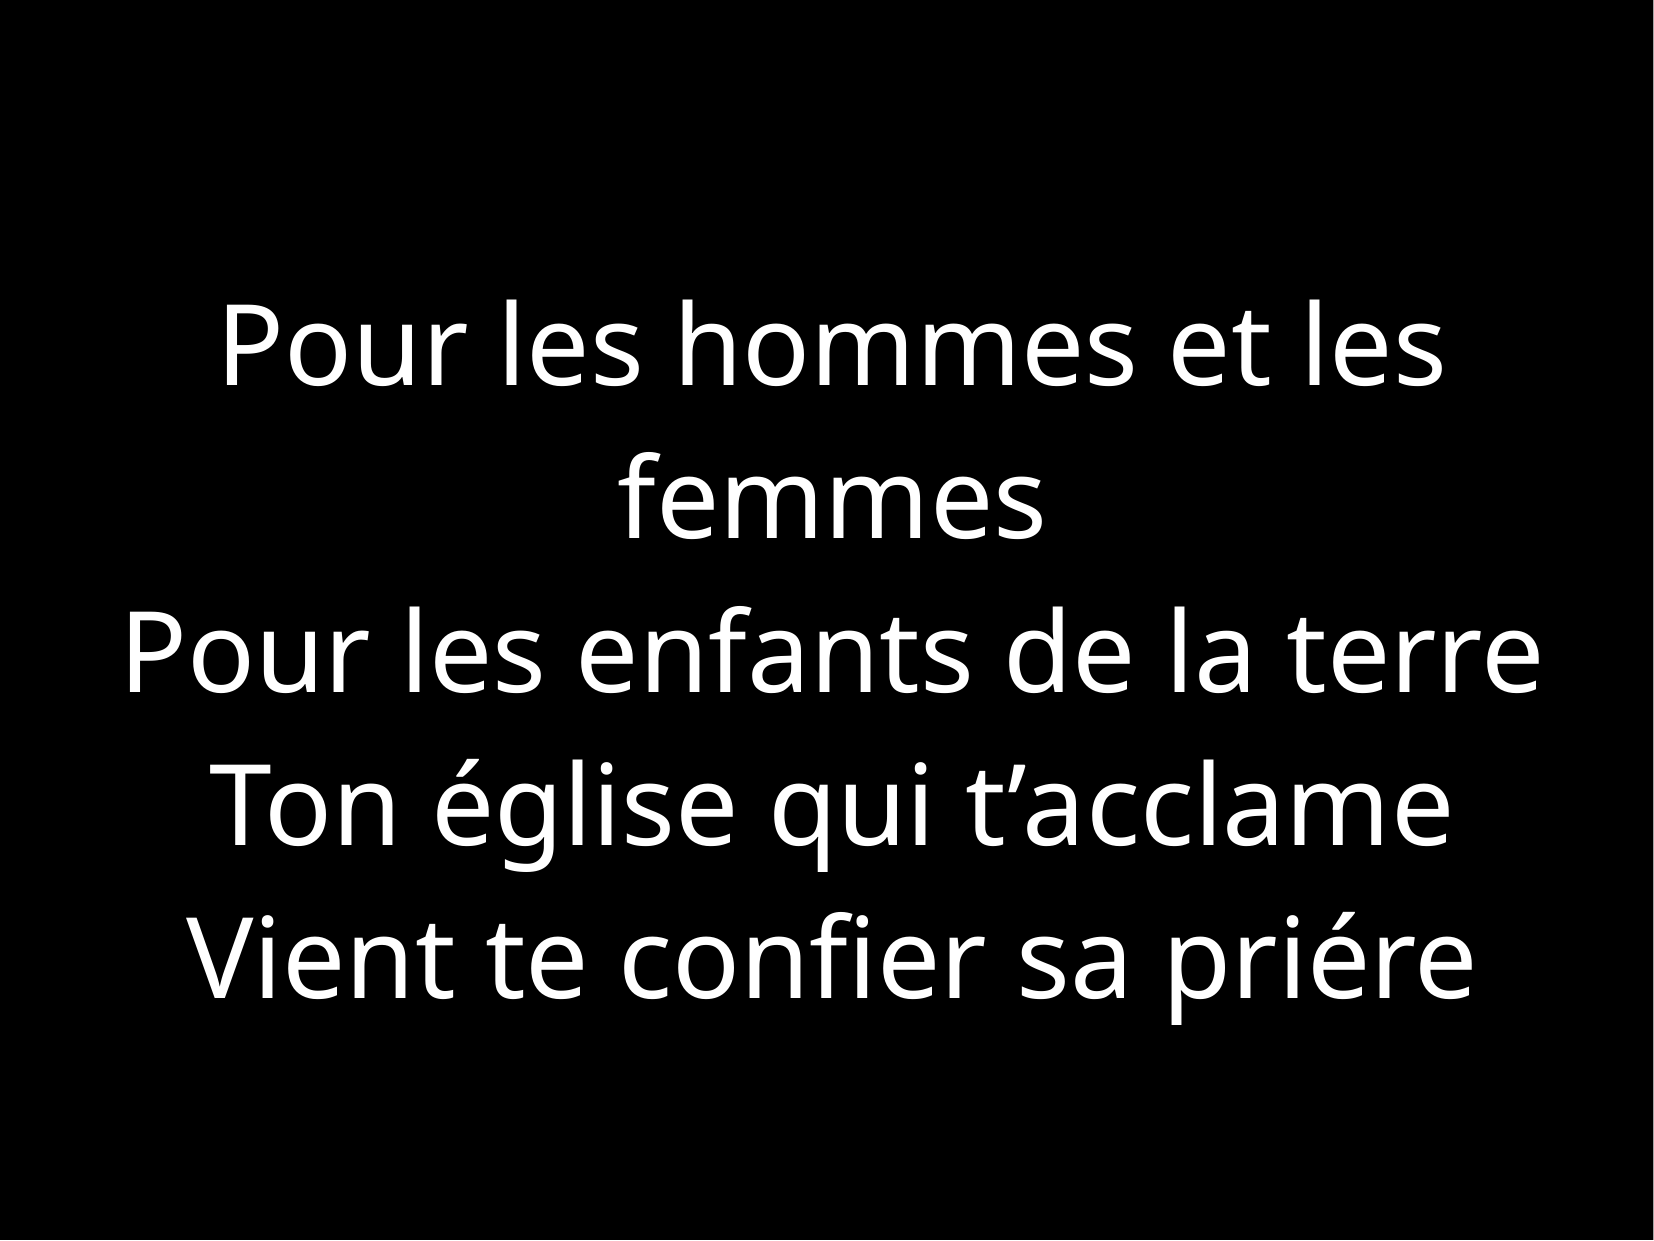

# Pour les hommes et les femmes
Pour les enfants de la terre
Ton église qui t’acclame
Vient te confier sa priére